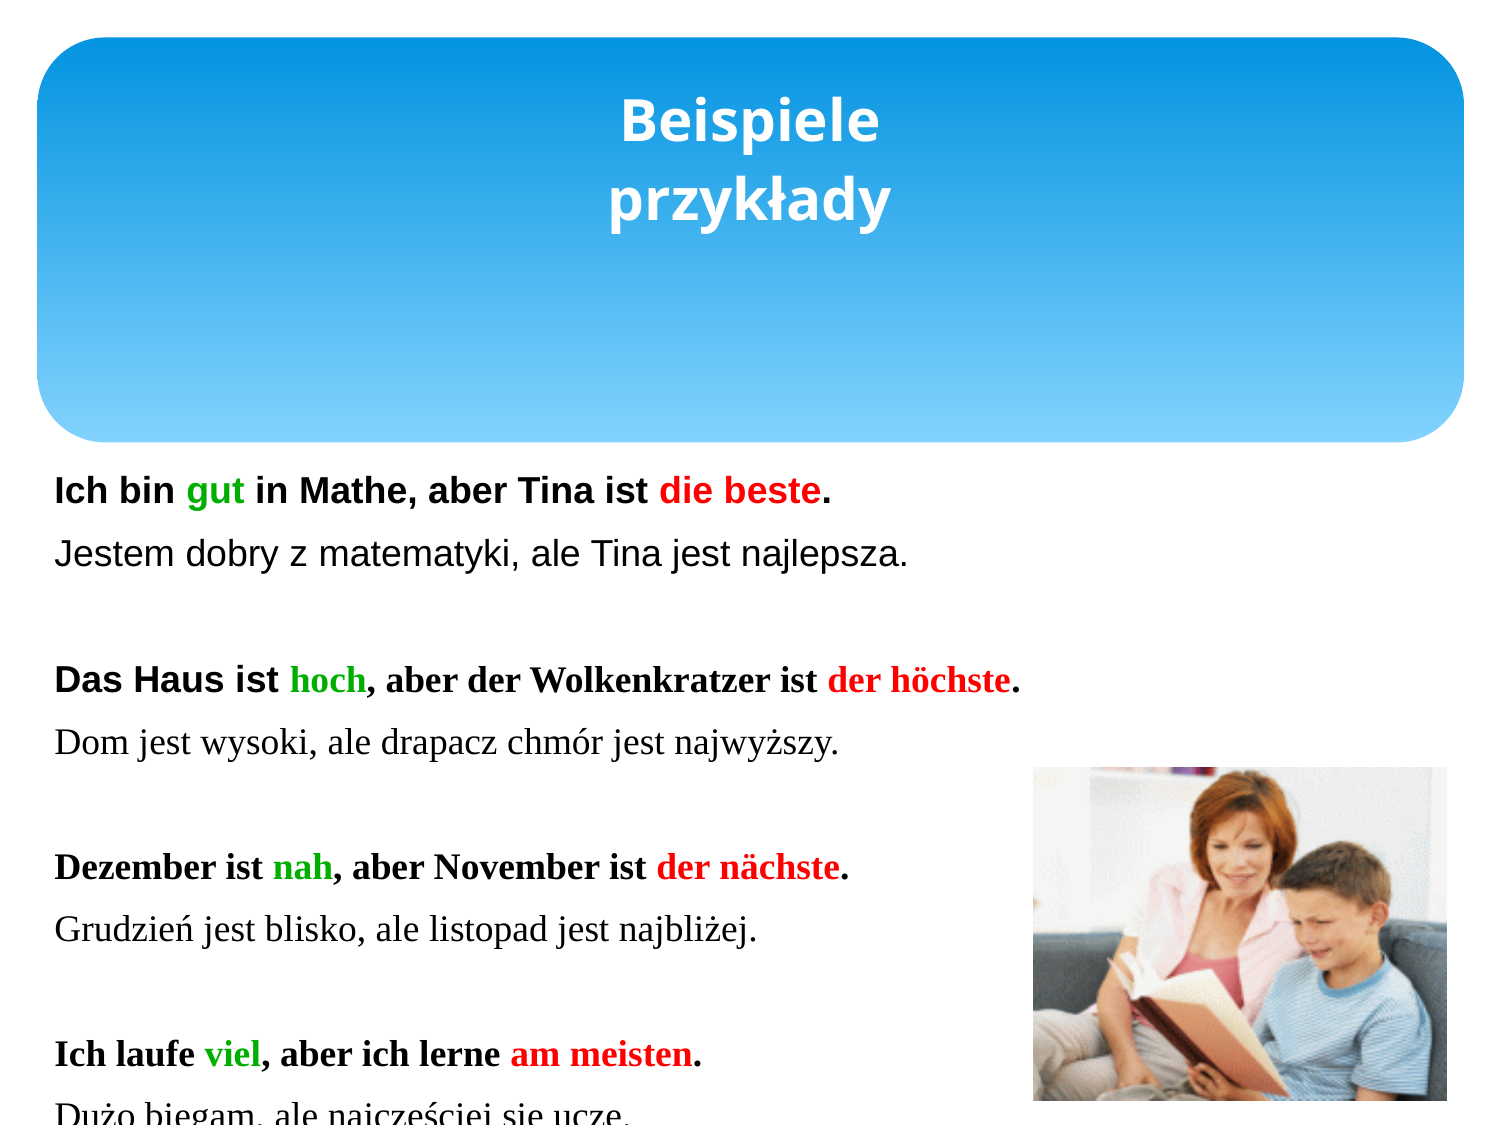

# Beispiele przykłady
Ich bin gut in Mathe, aber Tina ist die beste.
Jestem dobry z matematyki, ale Tina jest najlepsza.
Das Haus ist hoch, aber der Wolkenkratzer ist der höchste.
Dom jest wysoki, ale drapacz chmór jest najwyższy.
Dezember ist nah, aber November ist der nächste.
Grudzień jest blisko, ale listopad jest najbliżej.
Ich laufe viel, aber ich lerne am meisten.
Dużo biegam, ale najczęściej się uczę.